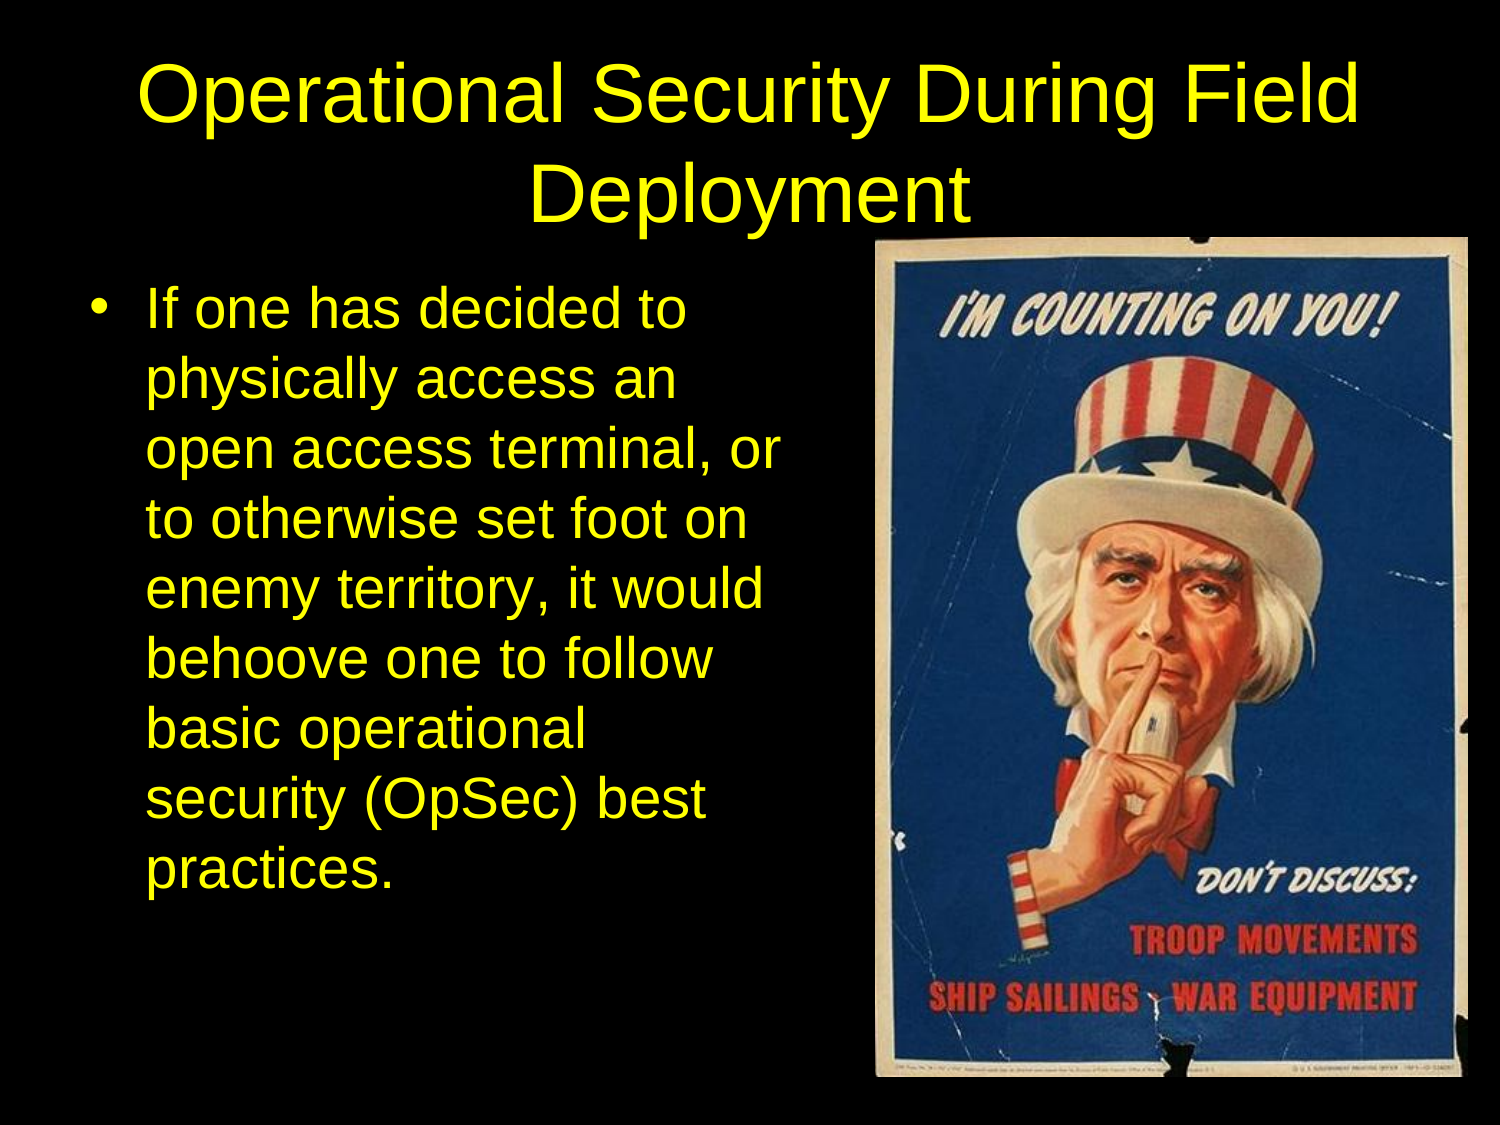

# Operational Security During Field Deployment
If one has decided to physically access an open access terminal, or to otherwise set foot on enemy territory, it would behoove one to follow basic operational security (OpSec) best practices.